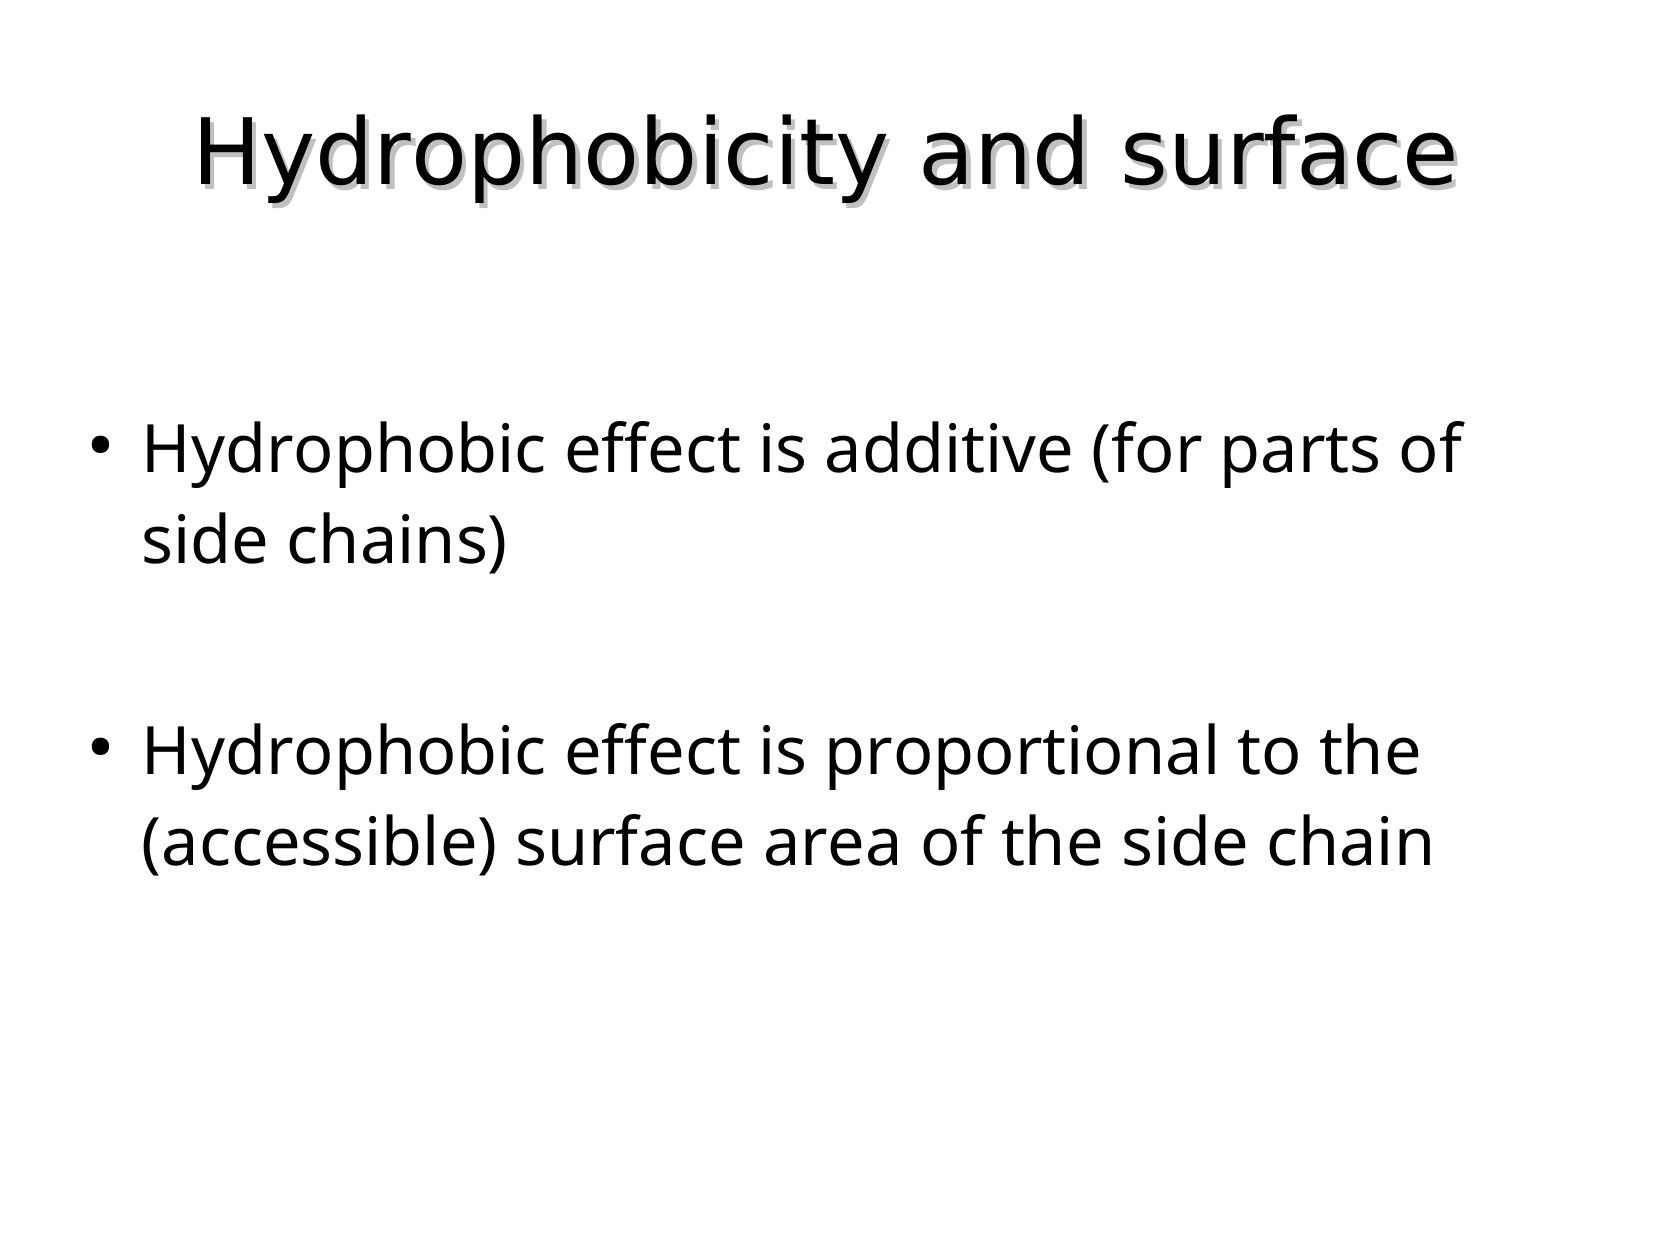

# Hydrophobicity and surface
Hydrophobic effect is additive (for parts of side chains)
Hydrophobic effect is proportional to the (accessible) surface area of the side chain